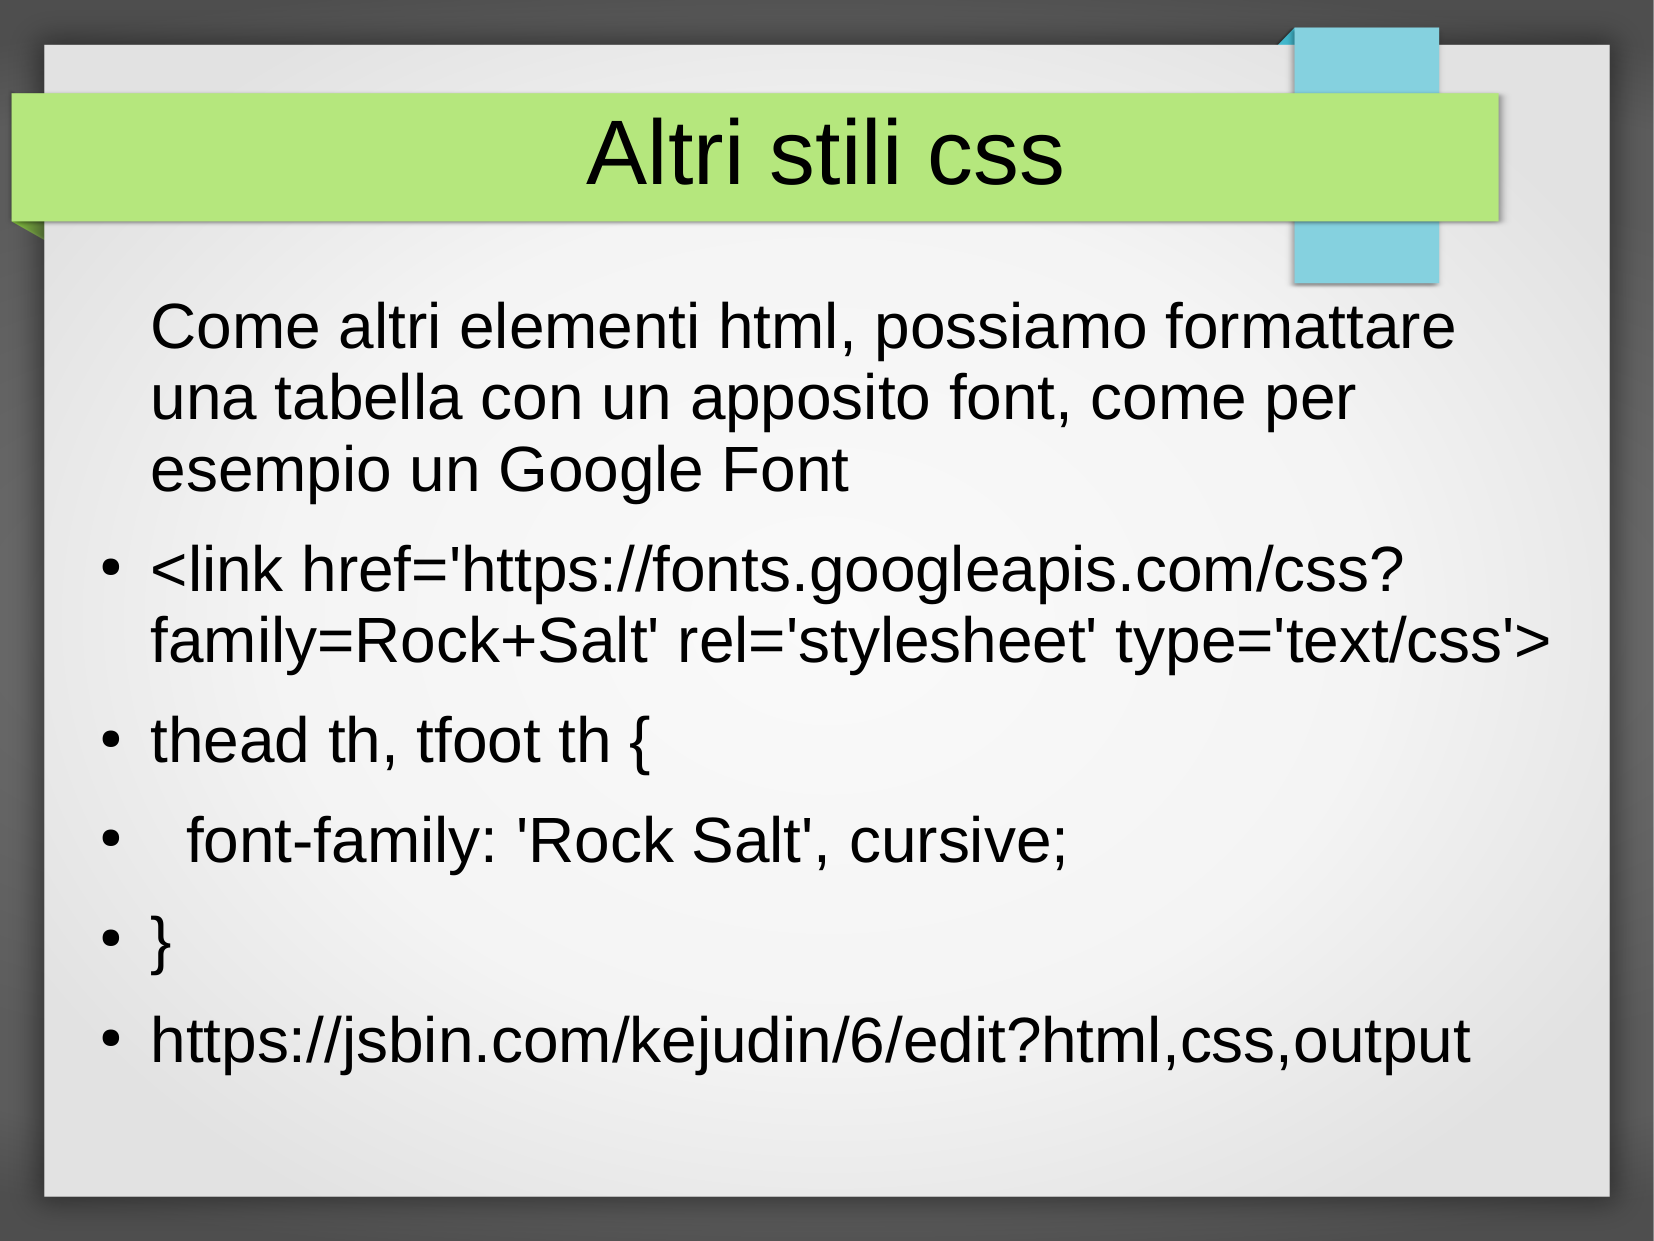

# Altri stili css
Come altri elementi html, possiamo formattare una tabella con un apposito font, come per esempio un Google Font
<link href='https://fonts.googleapis.com/css?family=Rock+Salt' rel='stylesheet' type='text/css'>
thead th, tfoot th {
 font-family: 'Rock Salt', cursive;
}
https://jsbin.com/kejudin/6/edit?html,css,output